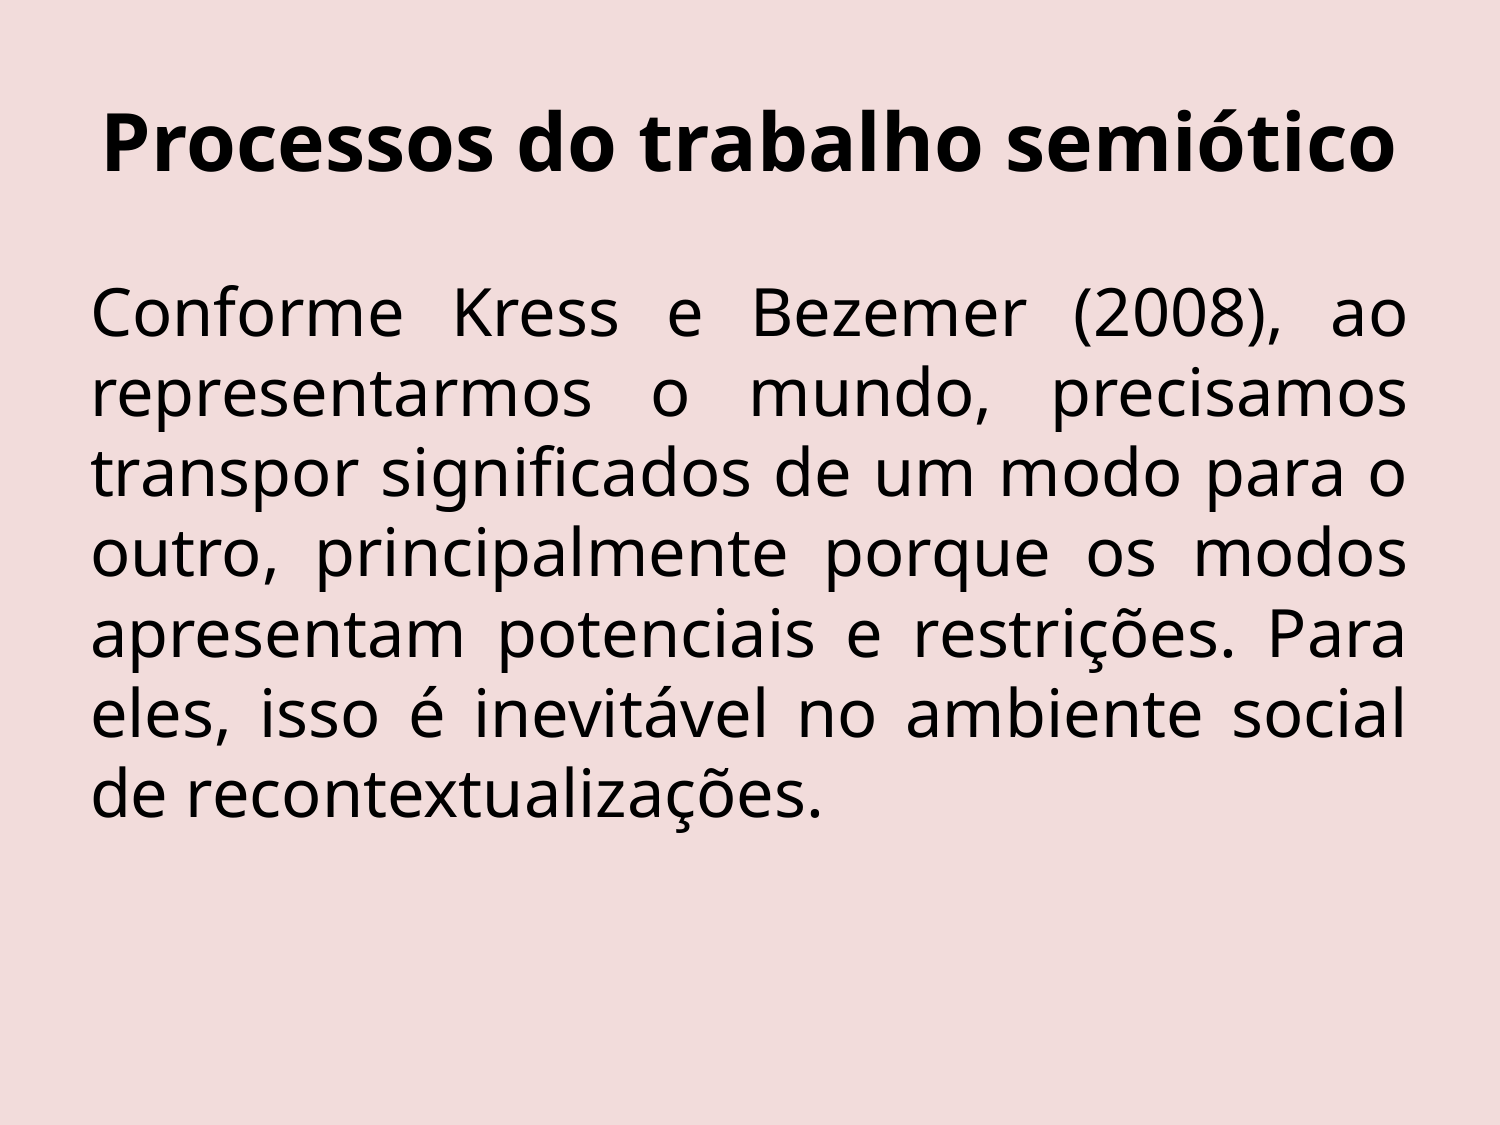

# Processos do trabalho semiótico
Conforme Kress e Bezemer (2008), ao representarmos o mundo, precisamos transpor significados de um modo para o outro, principalmente porque os modos apresentam potenciais e restrições. Para eles, isso é inevitável no ambiente social de recontextualizações.